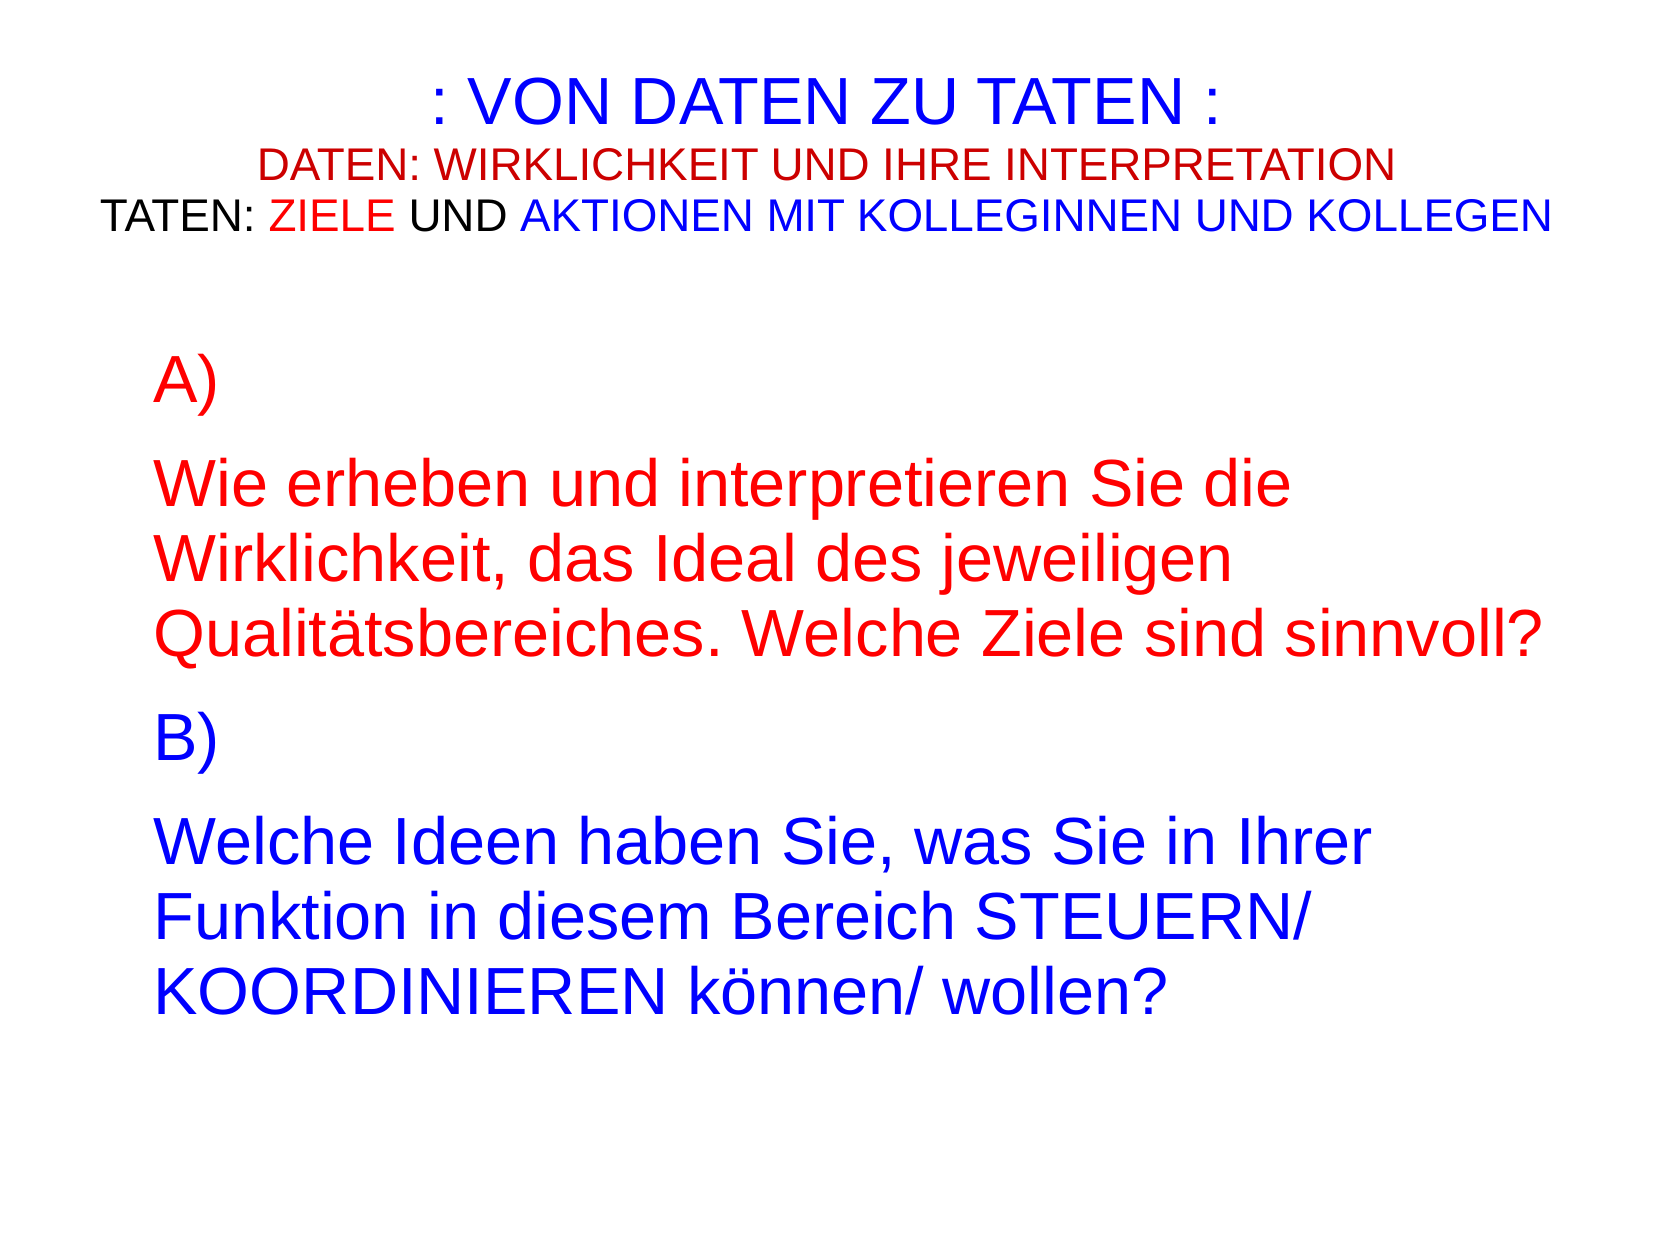

# : VON DATEN ZU TATEN : DATEN: WIRKLICHKEIT UND IHRE INTERPRETATION TATEN: ZIELE UND AKTIONEN MIT KOLLEGINNEN UND KOLLEGEN
A)
Wie erheben und interpretieren Sie die Wirklichkeit, das Ideal des jeweiligen Qualitätsbereiches. Welche Ziele sind sinnvoll?
B)
Welche Ideen haben Sie, was Sie in Ihrer Funktion in diesem Bereich STEUERN/ KOORDINIEREN können/ wollen?